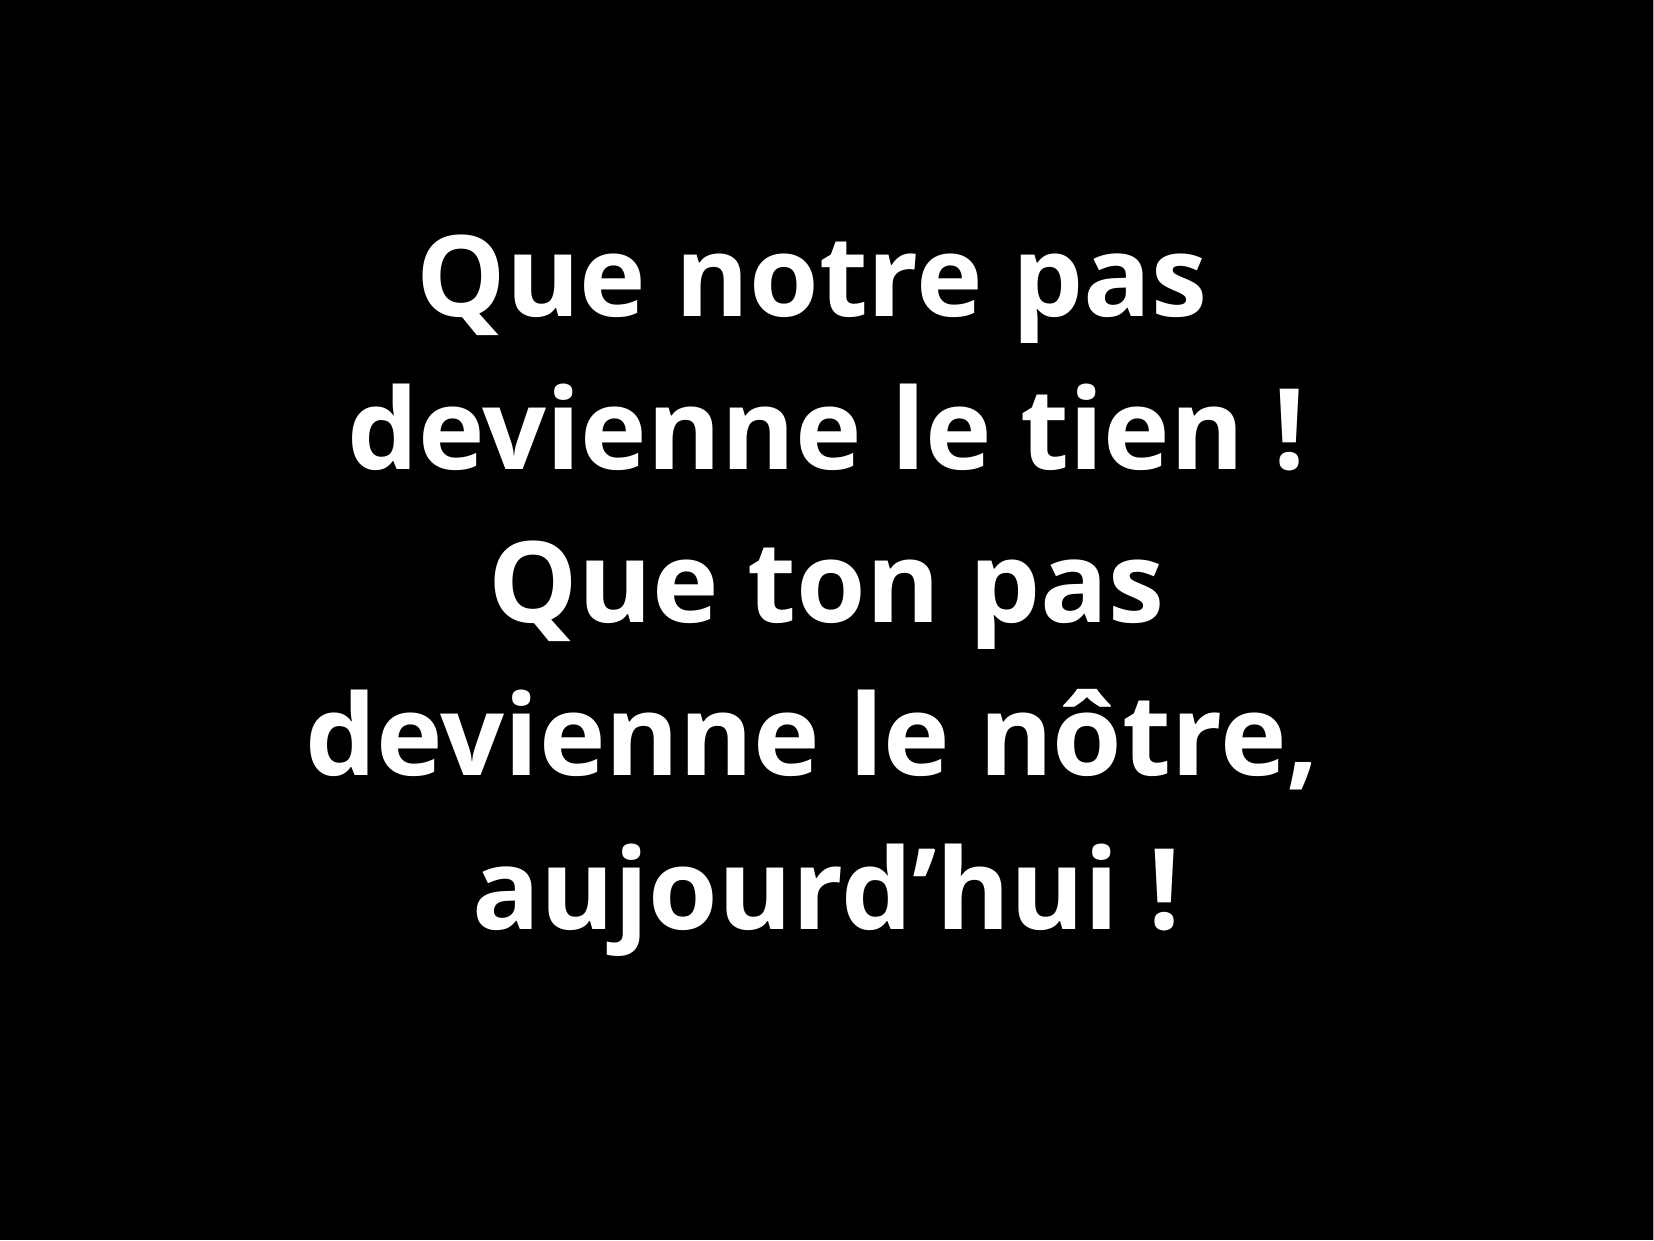

# Que notre pas
devienne le tien !
Que ton pas
devienne le nôtre,
aujourd’hui !